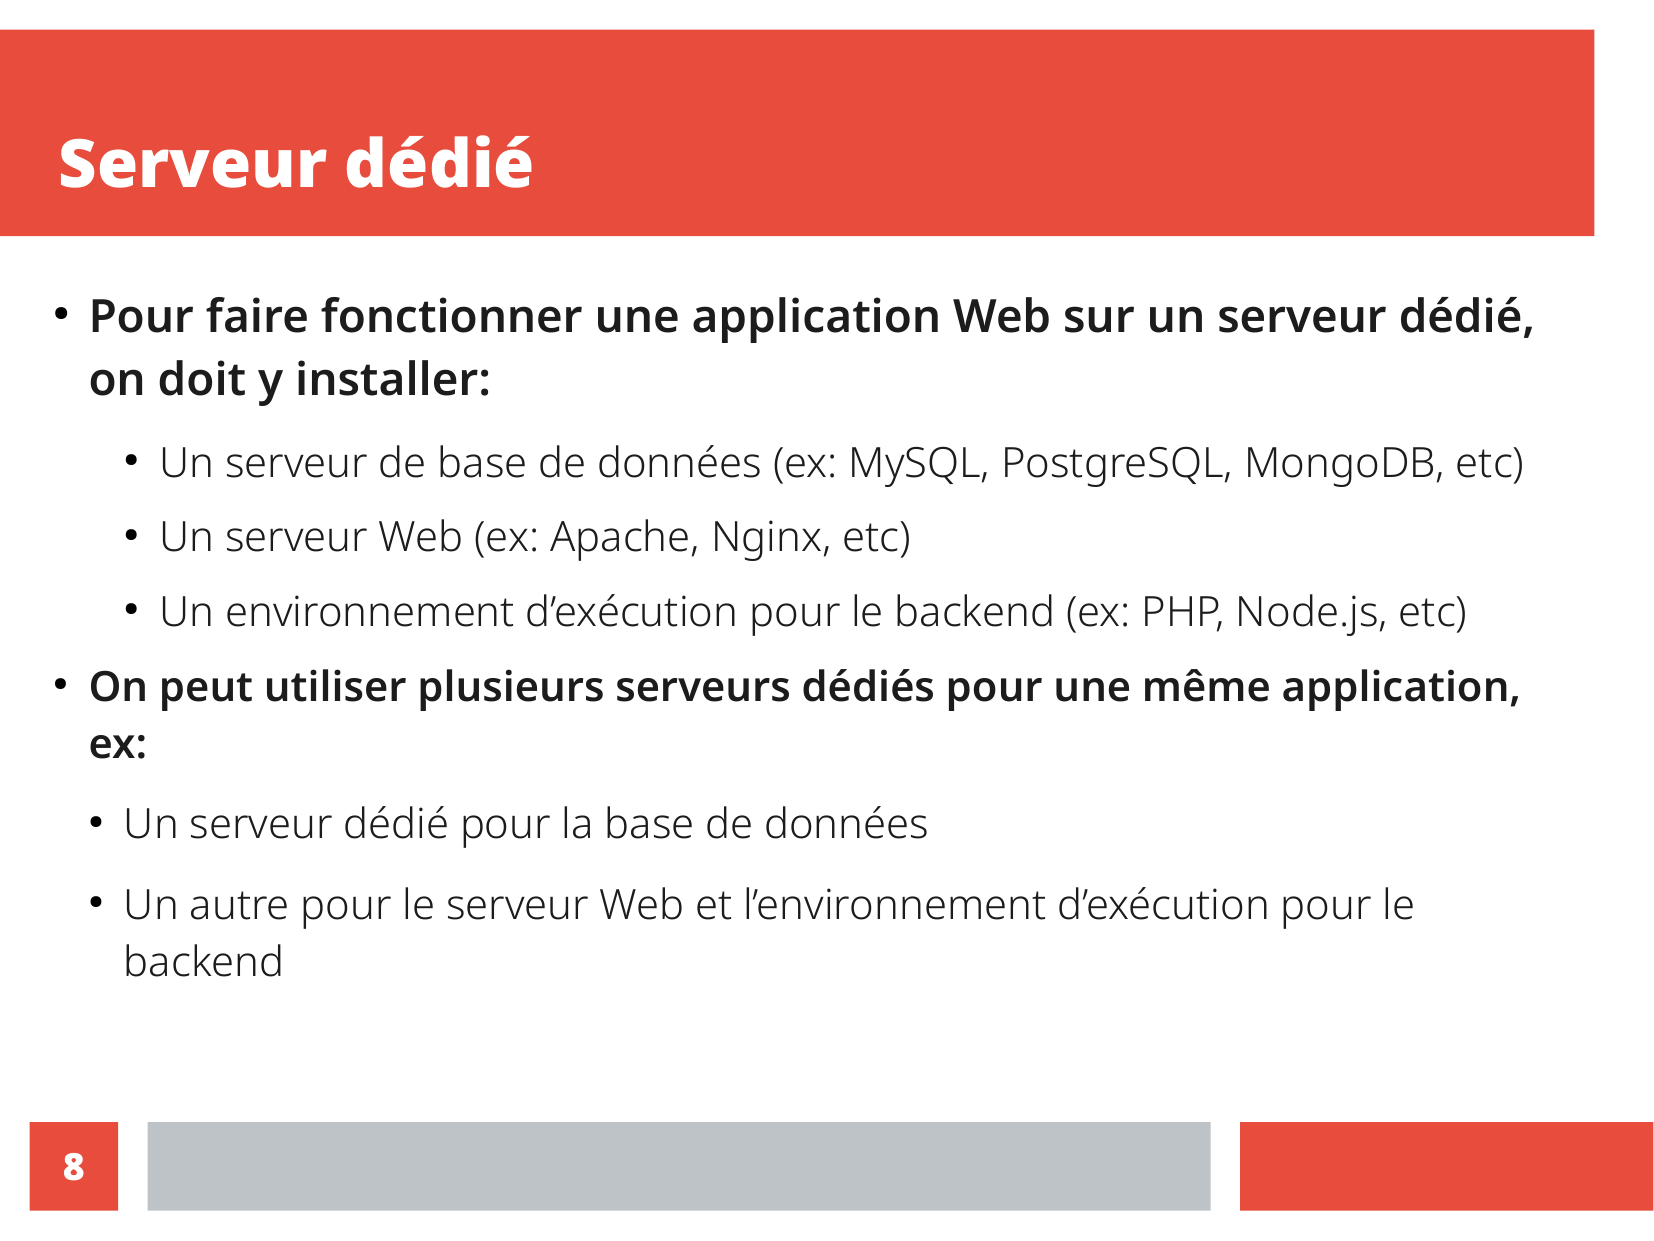

# Serveur dédié
Pour faire fonctionner une application Web sur un serveur dédié, on doit y installer:
Un serveur de base de données (ex: MySQL, PostgreSQL, MongoDB, etc)
Un serveur Web (ex: Apache, Nginx, etc)
Un environnement d’exécution pour le backend (ex: PHP, Node.js, etc)
On peut utiliser plusieurs serveurs dédiés pour une même application, ex:
Un serveur dédié pour la base de données
Un autre pour le serveur Web et l’environnement d’exécution pour le backend
8